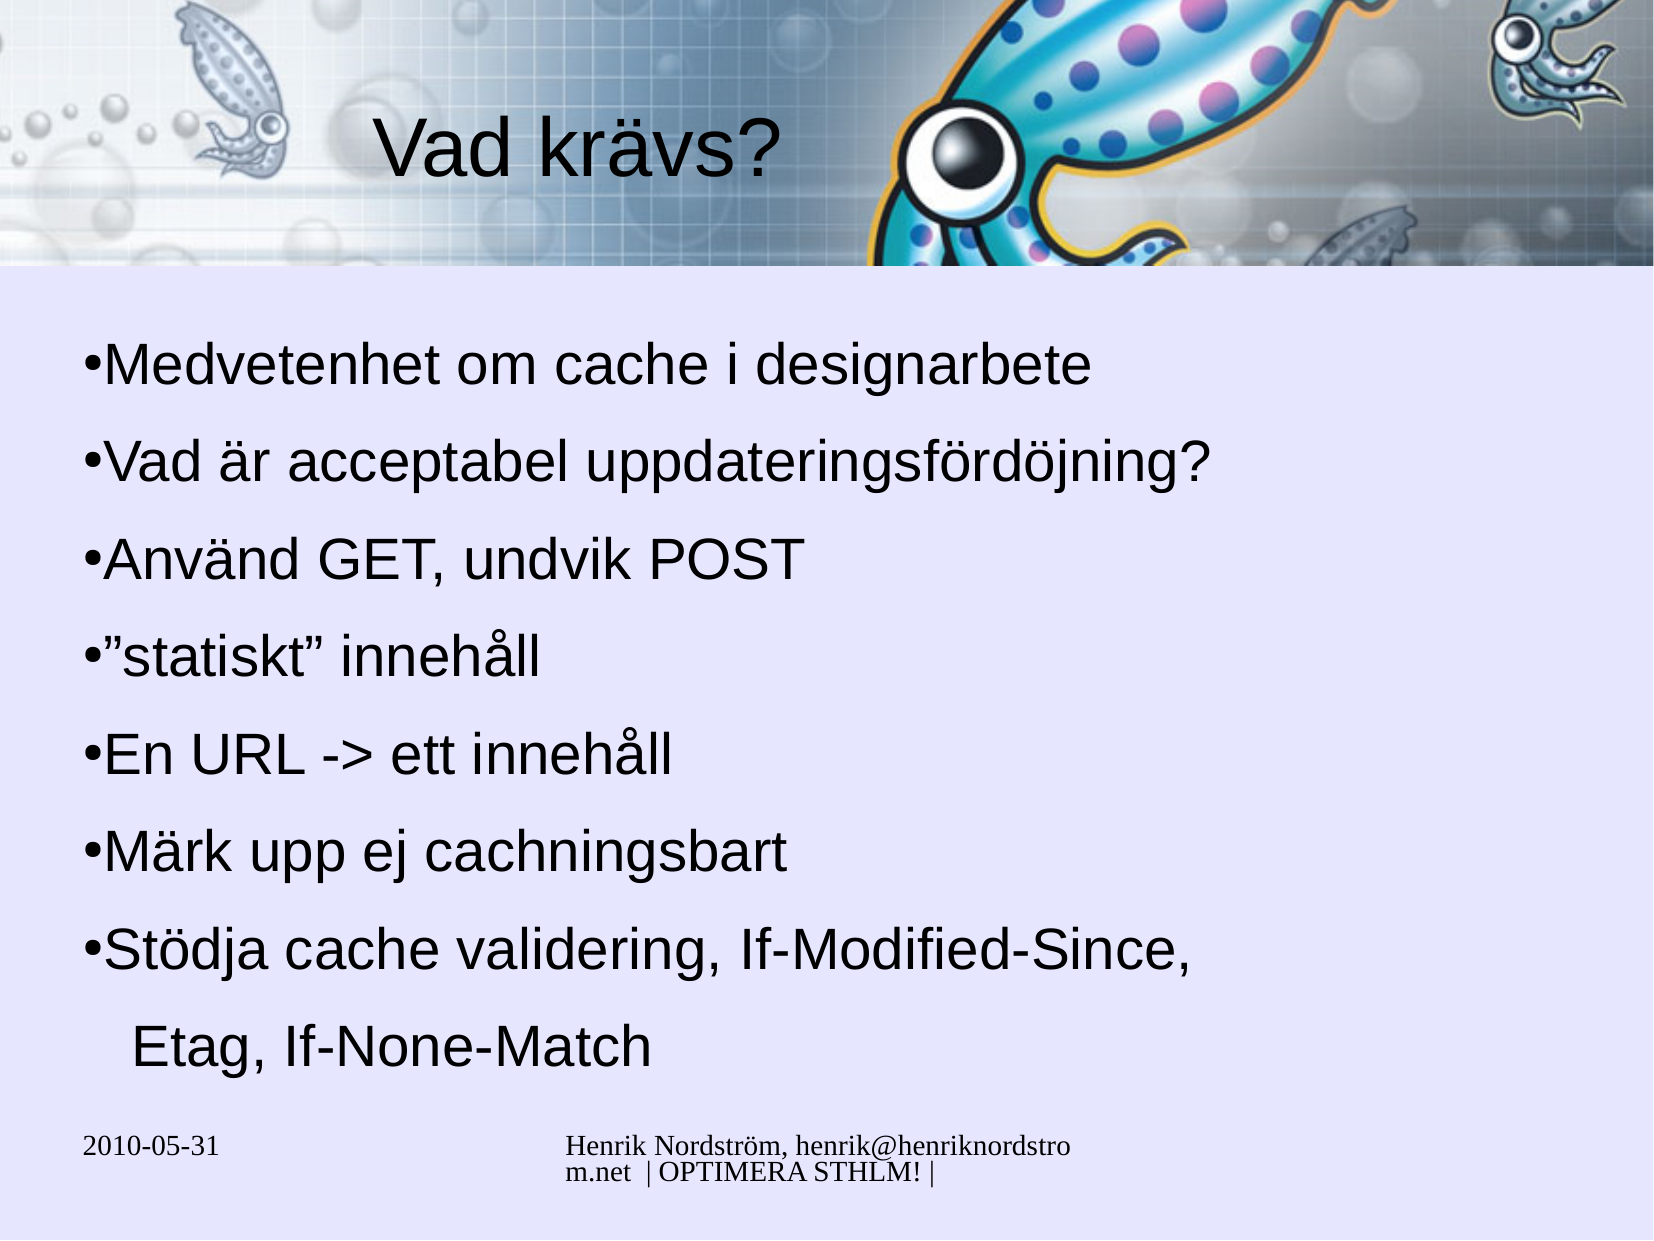

# Vad krävs?
Medvetenhet om cache i designarbete
Vad är acceptabel uppdateringsfördöjning?
Använd GET, undvik POST
”statiskt” innehåll
En URL -> ett innehåll
Märk upp ej cachningsbart
Stödja cache validering, If-Modified-Since,
 Etag, If-None-Match
2010-05-31
Henrik Nordström, henrik@henriknordstrom.net | OPTIMERA STHLM! |